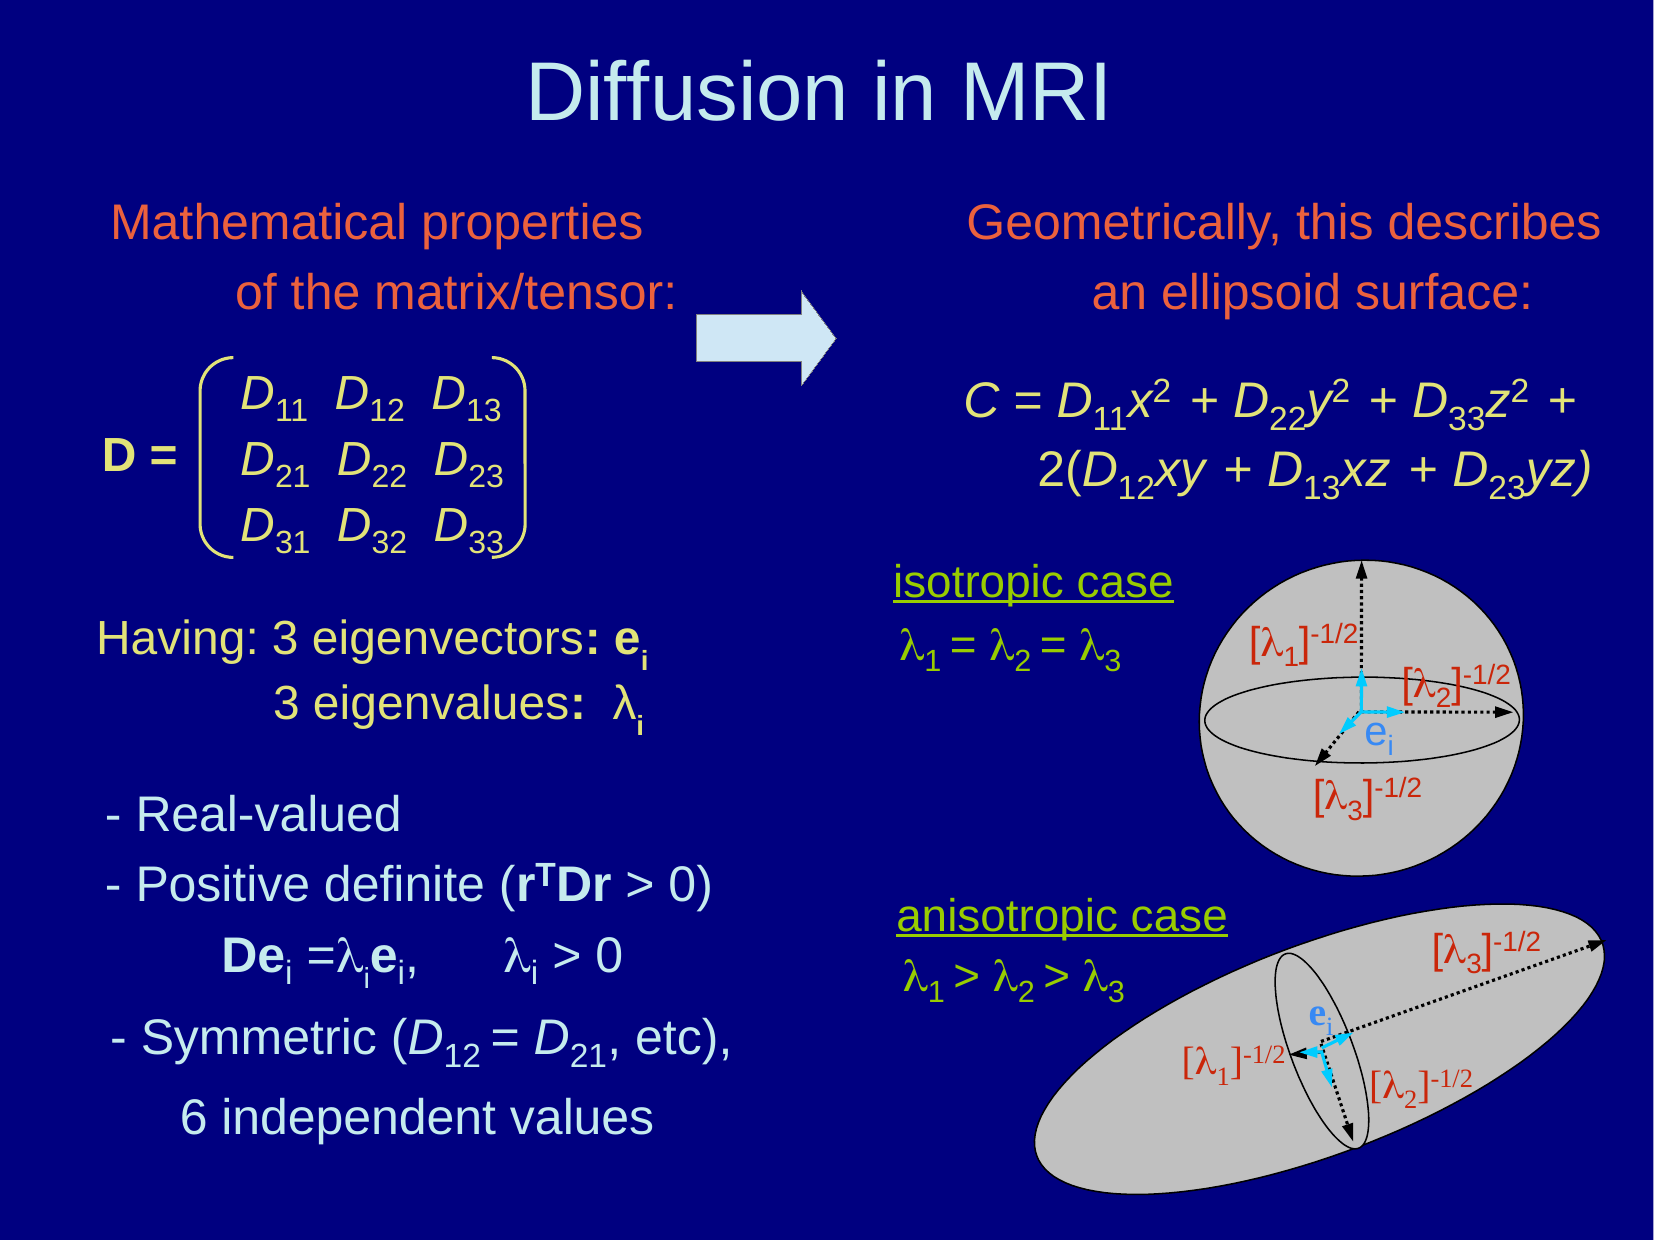

# Diffusion in MRI
Mathematical properties
	of the matrix/tensor:
Geometrically, this describes
	an ellipsoid surface:
D11 D12 D13
D21 D22 D23
D31 D32 D33
C = D11x2 + D22y2 + D33z2 +
	2(D12xy + D13xz + D23yz)
D =
isotropic case
Having: 3 eigenvectors: ei
 λ1 = λ2 = λ3
[1]-1/2
[2]-1/2
3 eigenvalues: λi
ei
- Real-valued
- Positive definite (rTDr > 0)
	Dei =λiei, λi > 0
	- Symmetric (D12 = D21, etc),
6 independent values
[3]-1/2
anisotropic case
[3]-1/2
λ1 > λ2 > λ3
ei
[1]-1/2
[2]-1/2